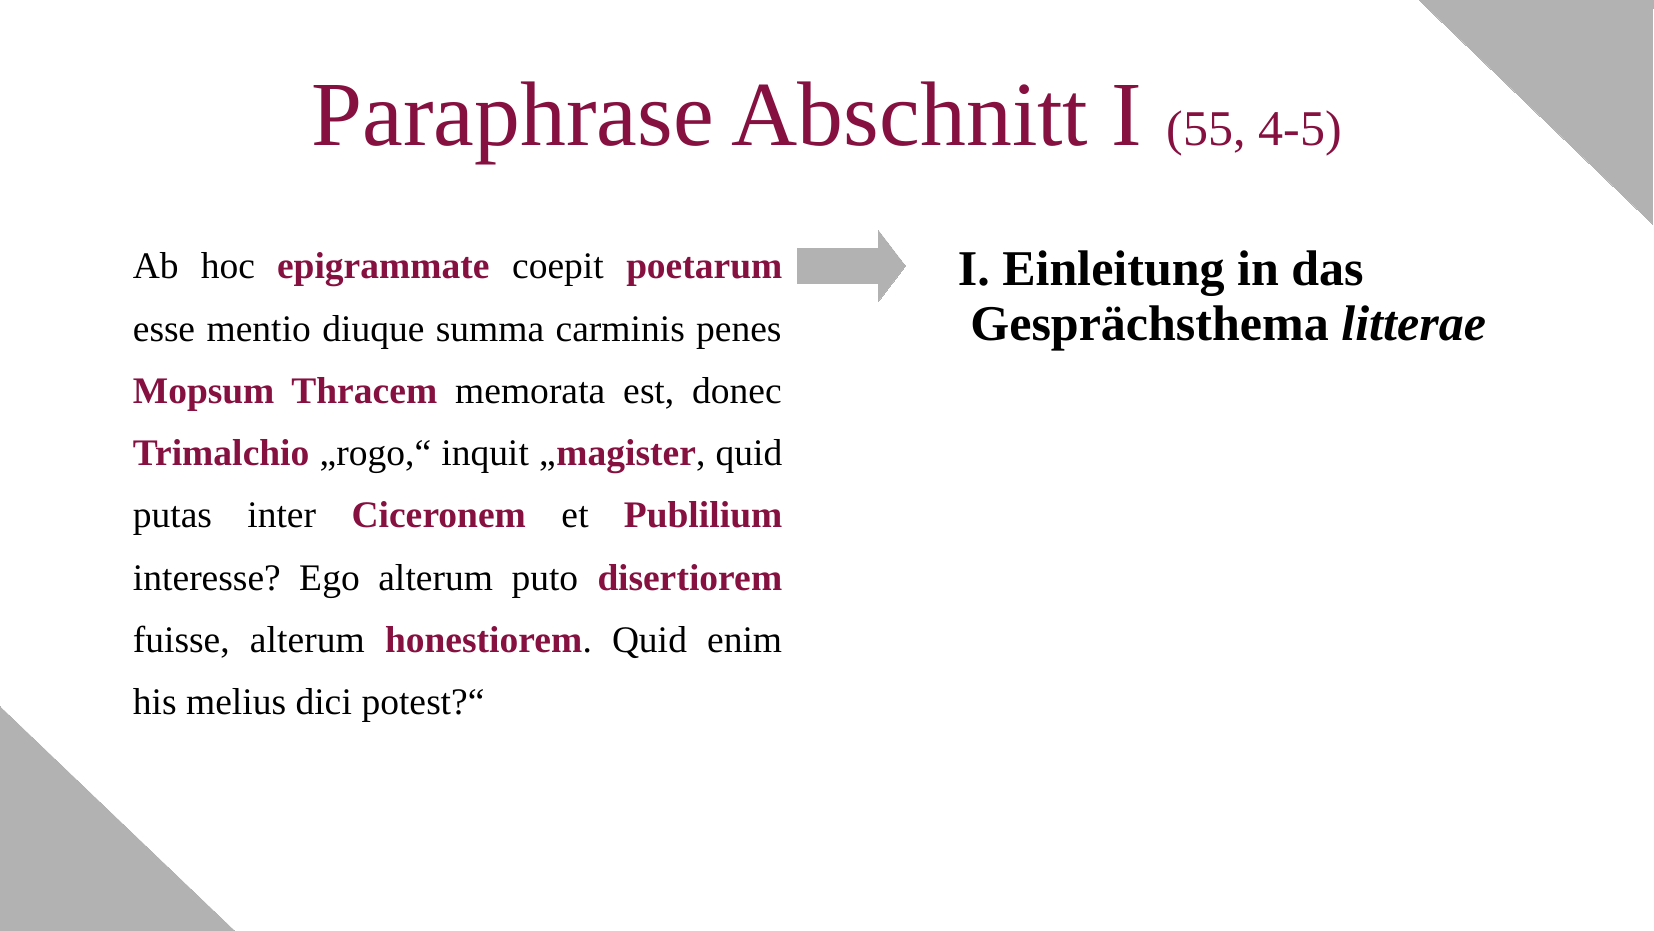

# Paraphrase Abschnitt I (55, 4-5)
Ab hoc epigrammate coepit poetarum esse mentio diuque summa carminis penes Mopsum Thracem memorata est, donec Trimalchio „rogo,“ inquit „magister, quid putas inter Ciceronem et Publilium interesse? Ego alterum puto disertiorem fuisse, alterum honestiorem. Quid enim his melius dici potest?“
I. Einleitung in das Gesprächsthema litterae